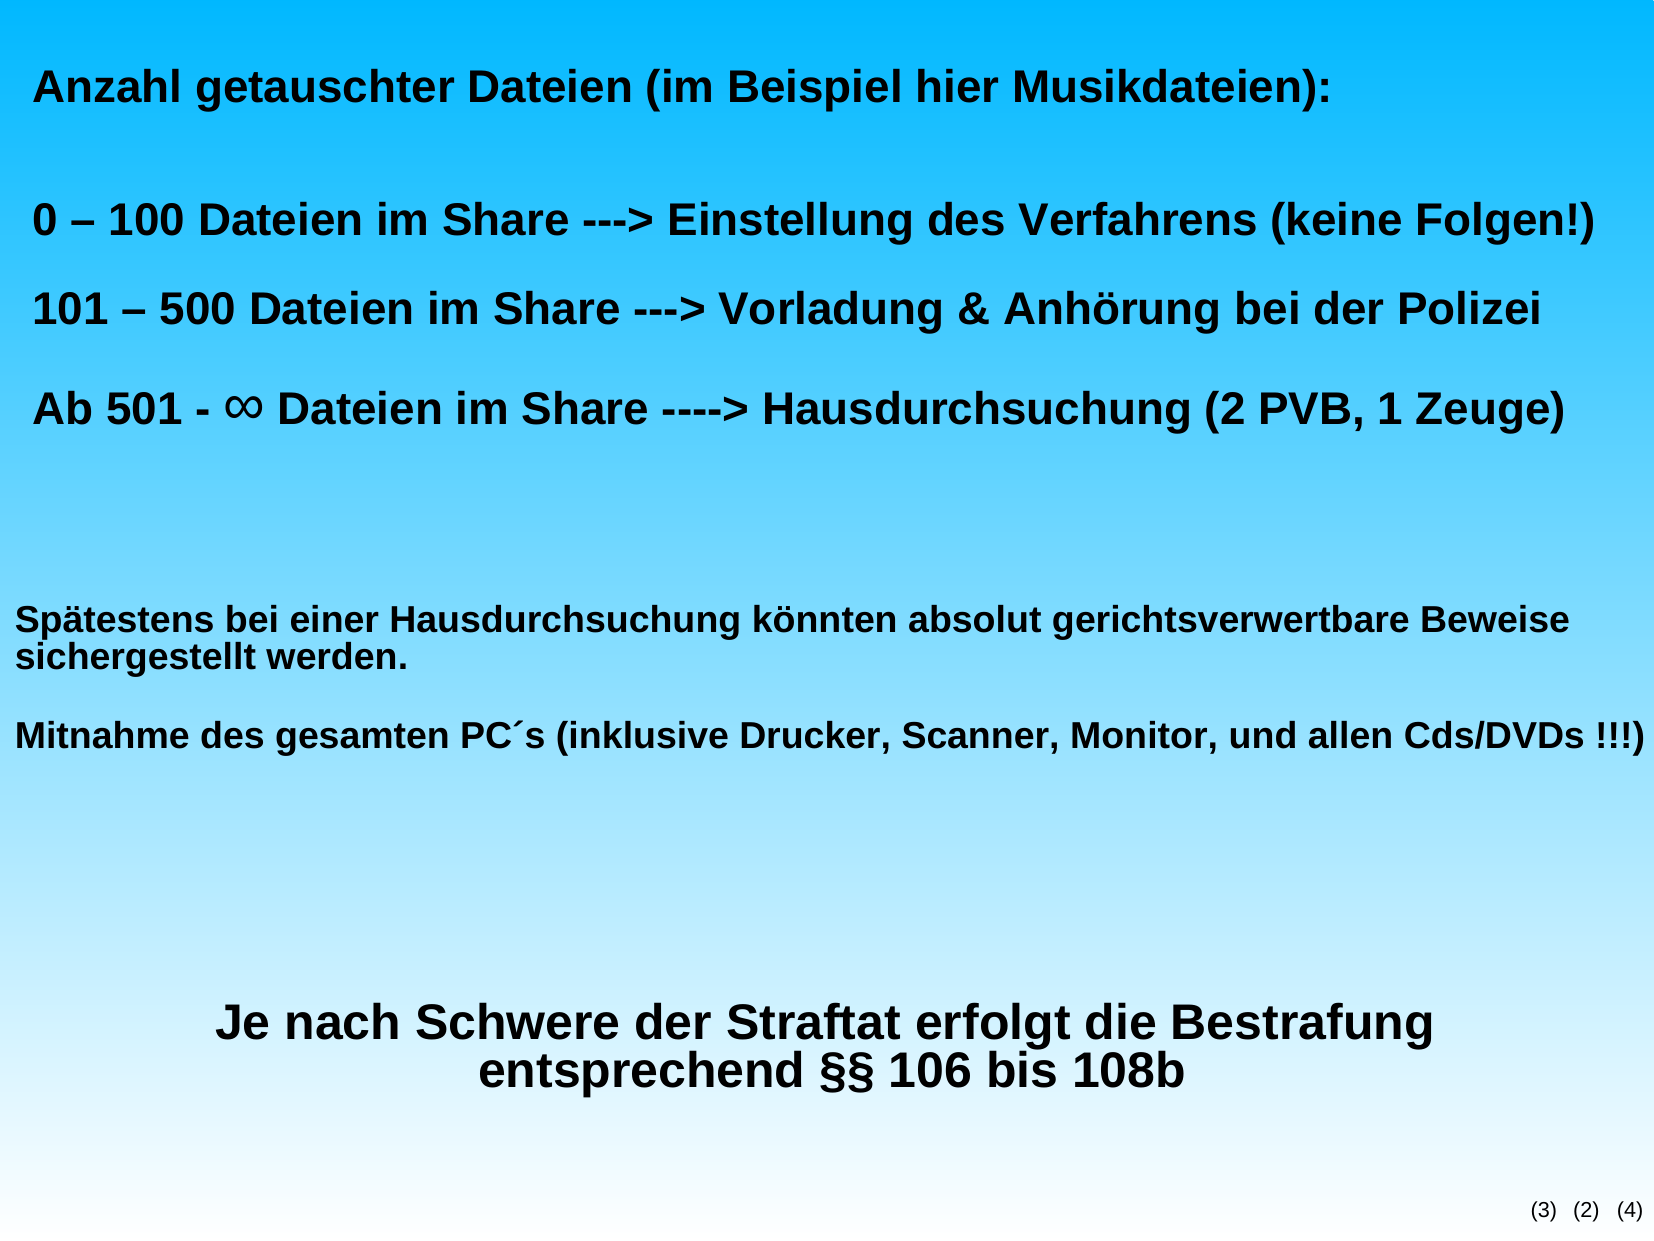

Anzahl getauschter Dateien (im Beispiel hier Musikdateien):
0 – 100 Dateien im Share ---> Einstellung des Verfahrens (keine Folgen!)
101 – 500 Dateien im Share ---> Vorladung & Anhörung bei der Polizei
Ab 501 - ∞ Dateien im Share ----> Hausdurchsuchung (2 PVB, 1 Zeuge)‏
Spätestens bei einer Hausdurchsuchung könnten absolut gerichtsverwertbare Beweise
sichergestellt werden.
Mitnahme des gesamten PC´s (inklusive Drucker, Scanner, Monitor, und allen Cds/DVDs !!!)‏
Je nach Schwere der Straftat erfolgt die Bestrafung
entsprechend §§ 106 bis 108b
(3)‏
 (2)‏
(4)‏